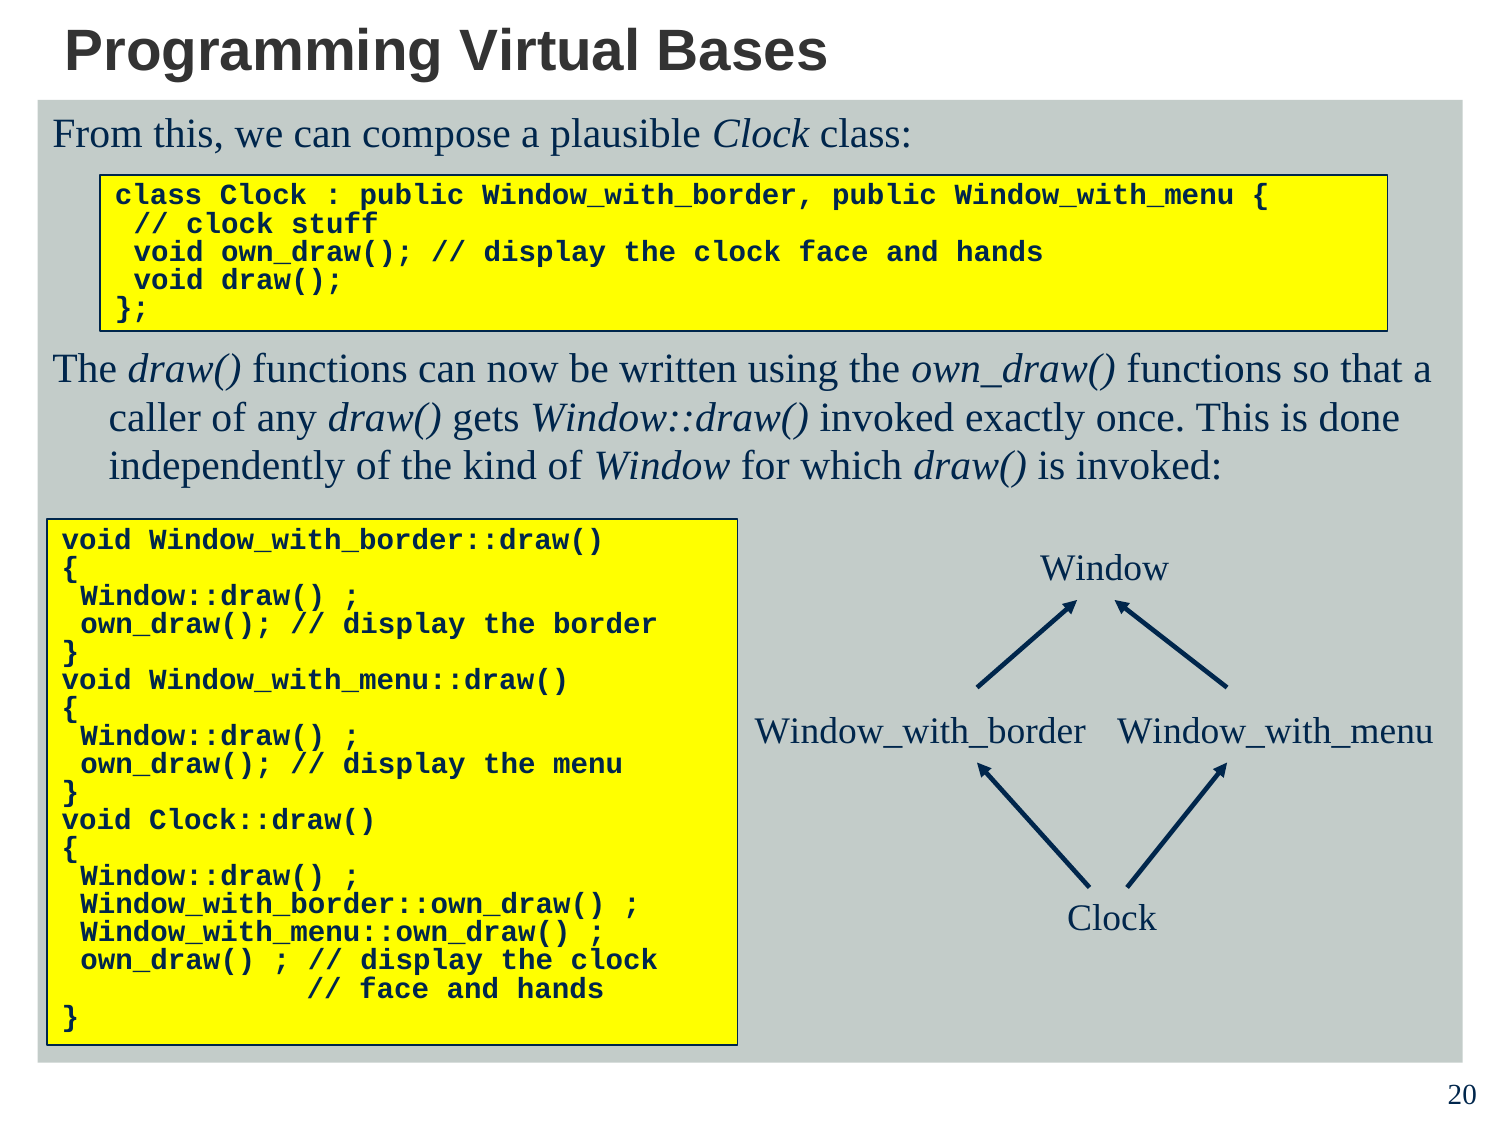

# Programming Virtual Bases
From this, we can compose a plausible Clock class:
The draw() functions can now be written using the own_draw() functions so that a caller of any draw() gets Window::draw() invoked exactly once. This is done independently of the kind of Window for which draw() is invoked:
class Clock : public Window_with_border, public Window_with_menu {
	// clock stuff
	void own_draw(); // display the clock face and hands
	void draw();
};
void Window_with_border::draw()
{
	Window::draw() ;
	own_draw(); // display the border
}
void Window_with_menu::draw()
{
	Window::draw() ;
	own_draw(); // display the menu
}
void Clock::draw()
{
	Window::draw() ;
	Window_with_border::own_draw() ;
	Window_with_menu::own_draw() ;
	own_draw() ; // display the clock
 // face and hands
}
Window
Window_with_border
Window_with_menu
Clock